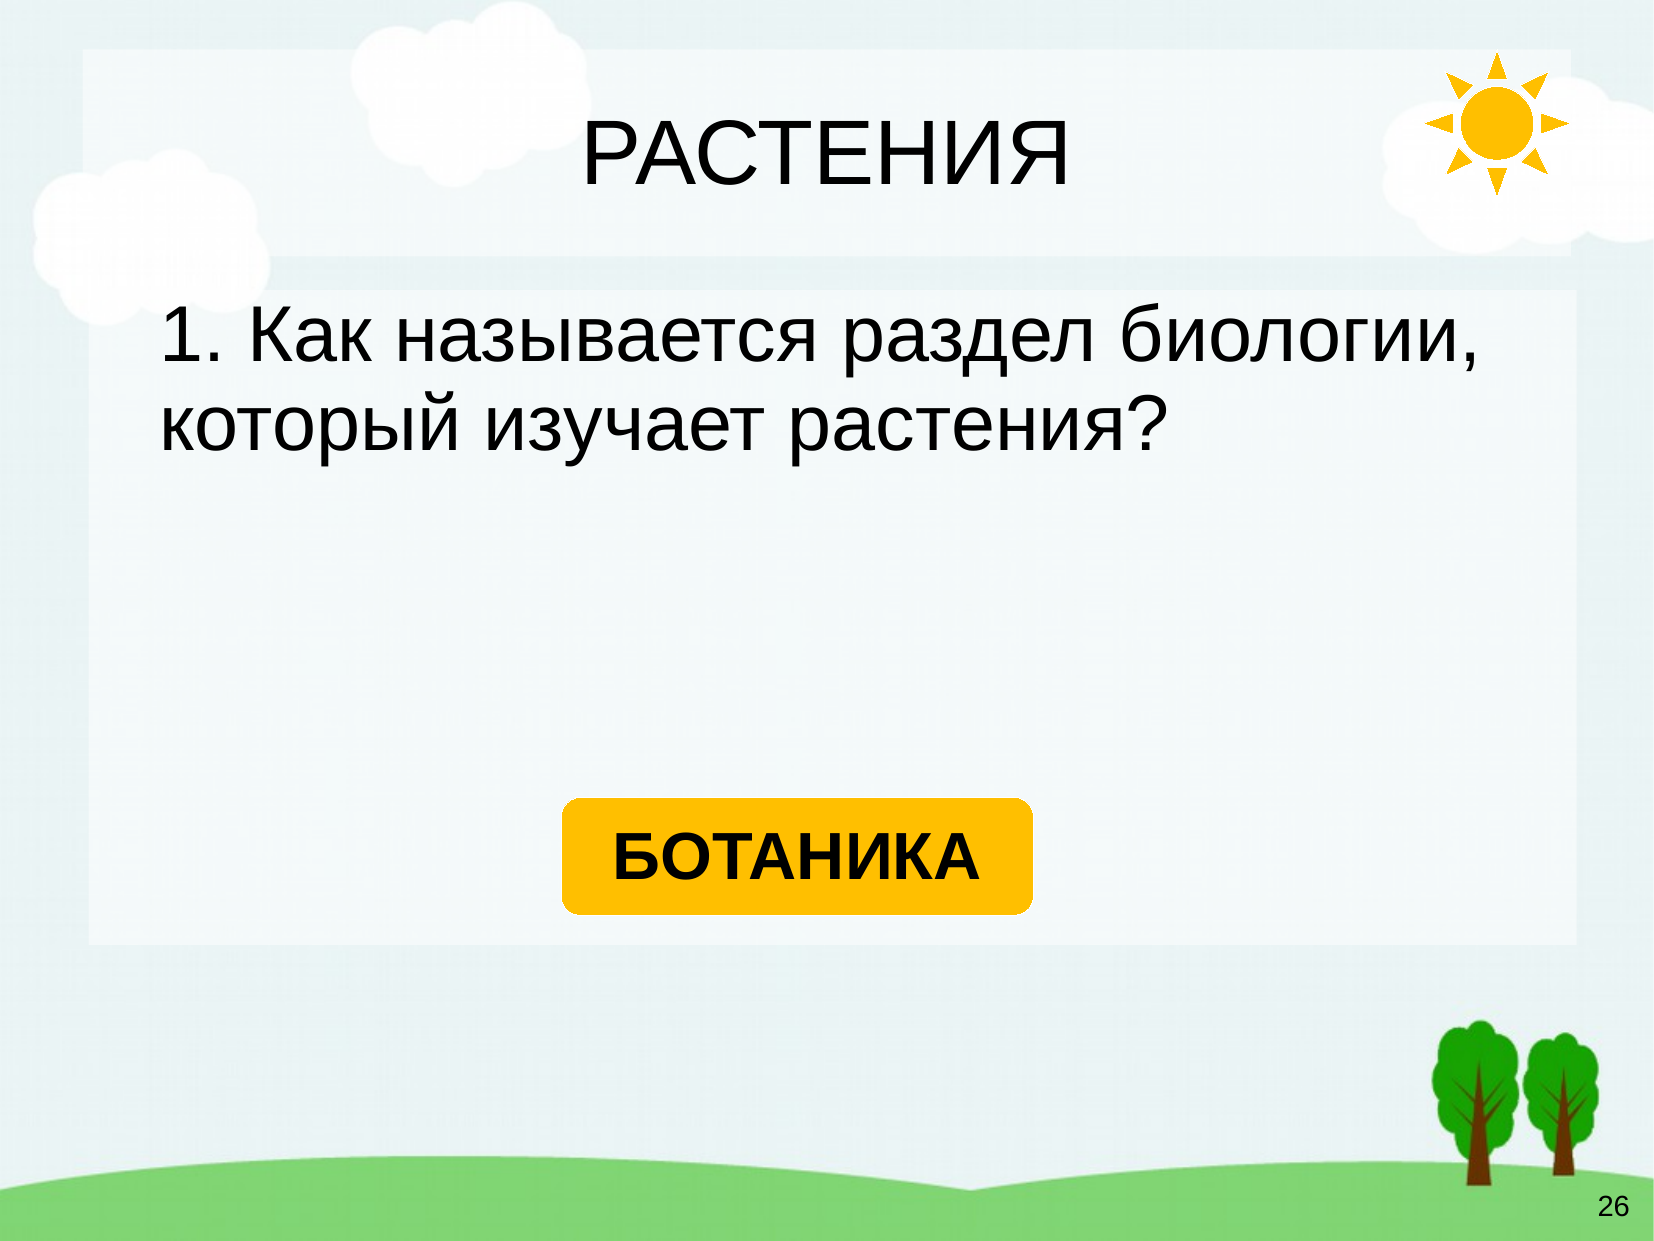

# РАСТЕНИЯ
1. Как называется раздел биологии, который изучает растения?
БОТАНИКА
26